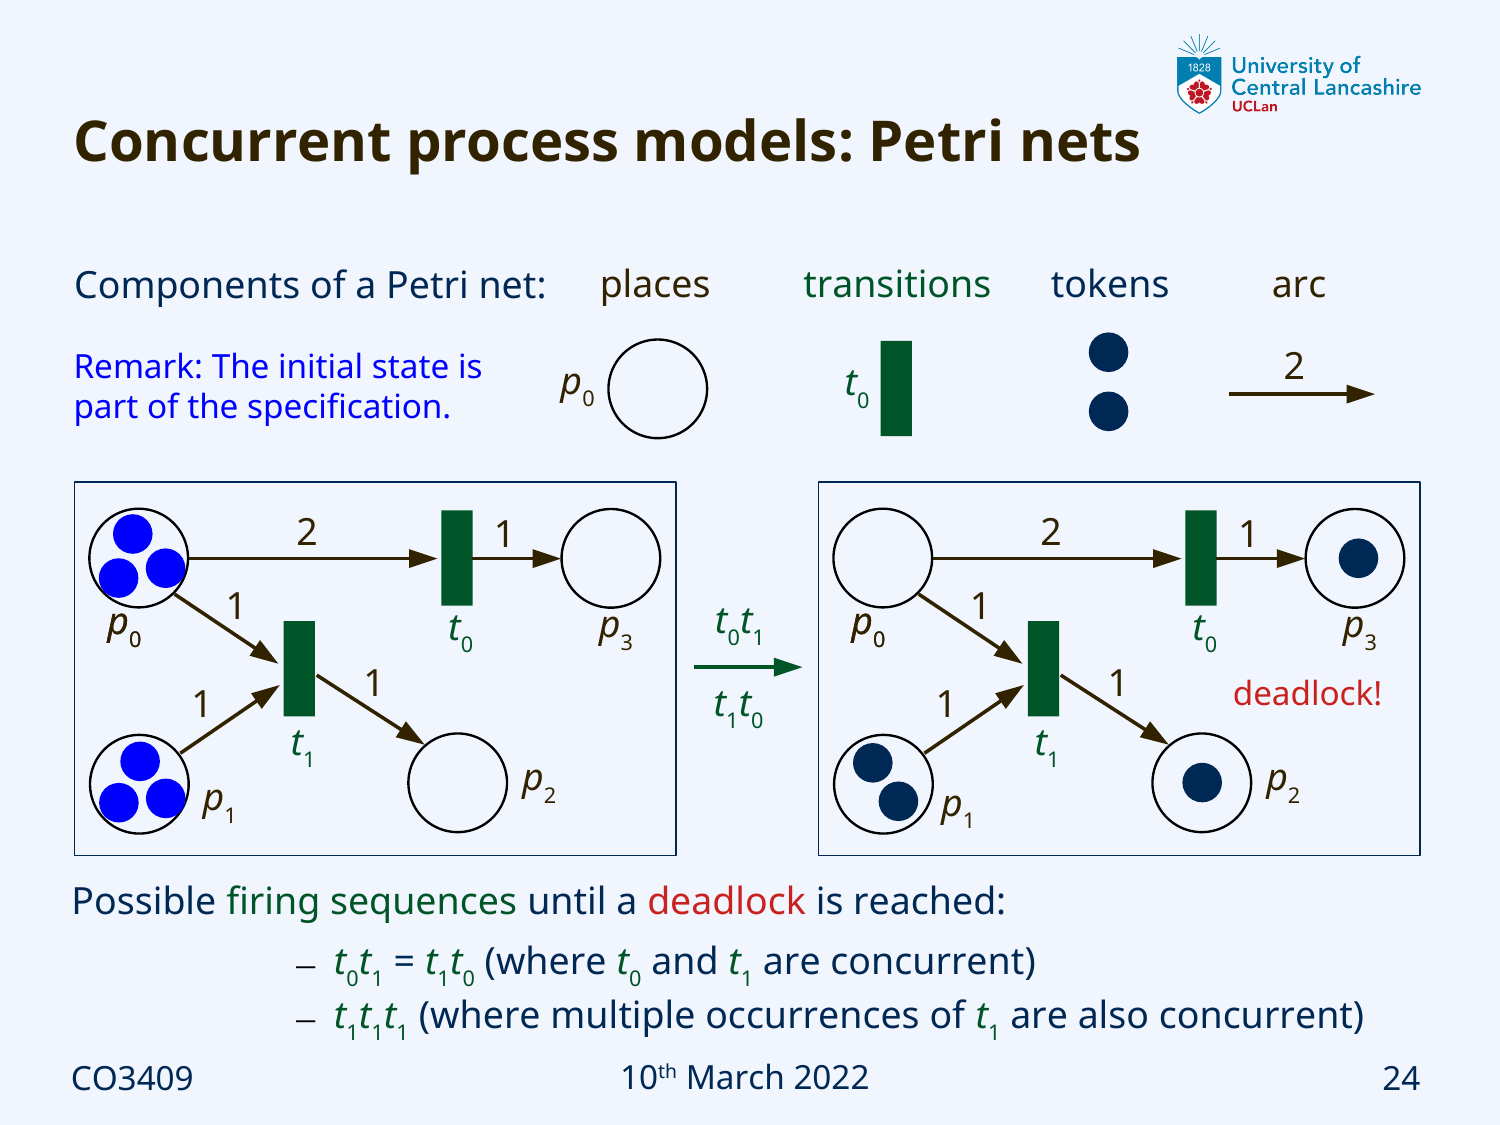

# Concurrent process models: Petri nets
Components of a Petri net:
places
transitions
tokens
arc
2
Remark: The initial state is part of the specification.
p0
t0
2
2
1
1
1
1
t0t1
p0
p0
p0
p0
p3
p3
t0
t0
1
1
deadlock!
t1t0
1
1
t1
t1
p2
p2
p1
p1
Possible firing sequences until a deadlock is reached:
t0t1 = t1t0 (where t0 and t1 are concurrent)
t1t1t1 (where multiple occurrences of t1 are also concurrent)